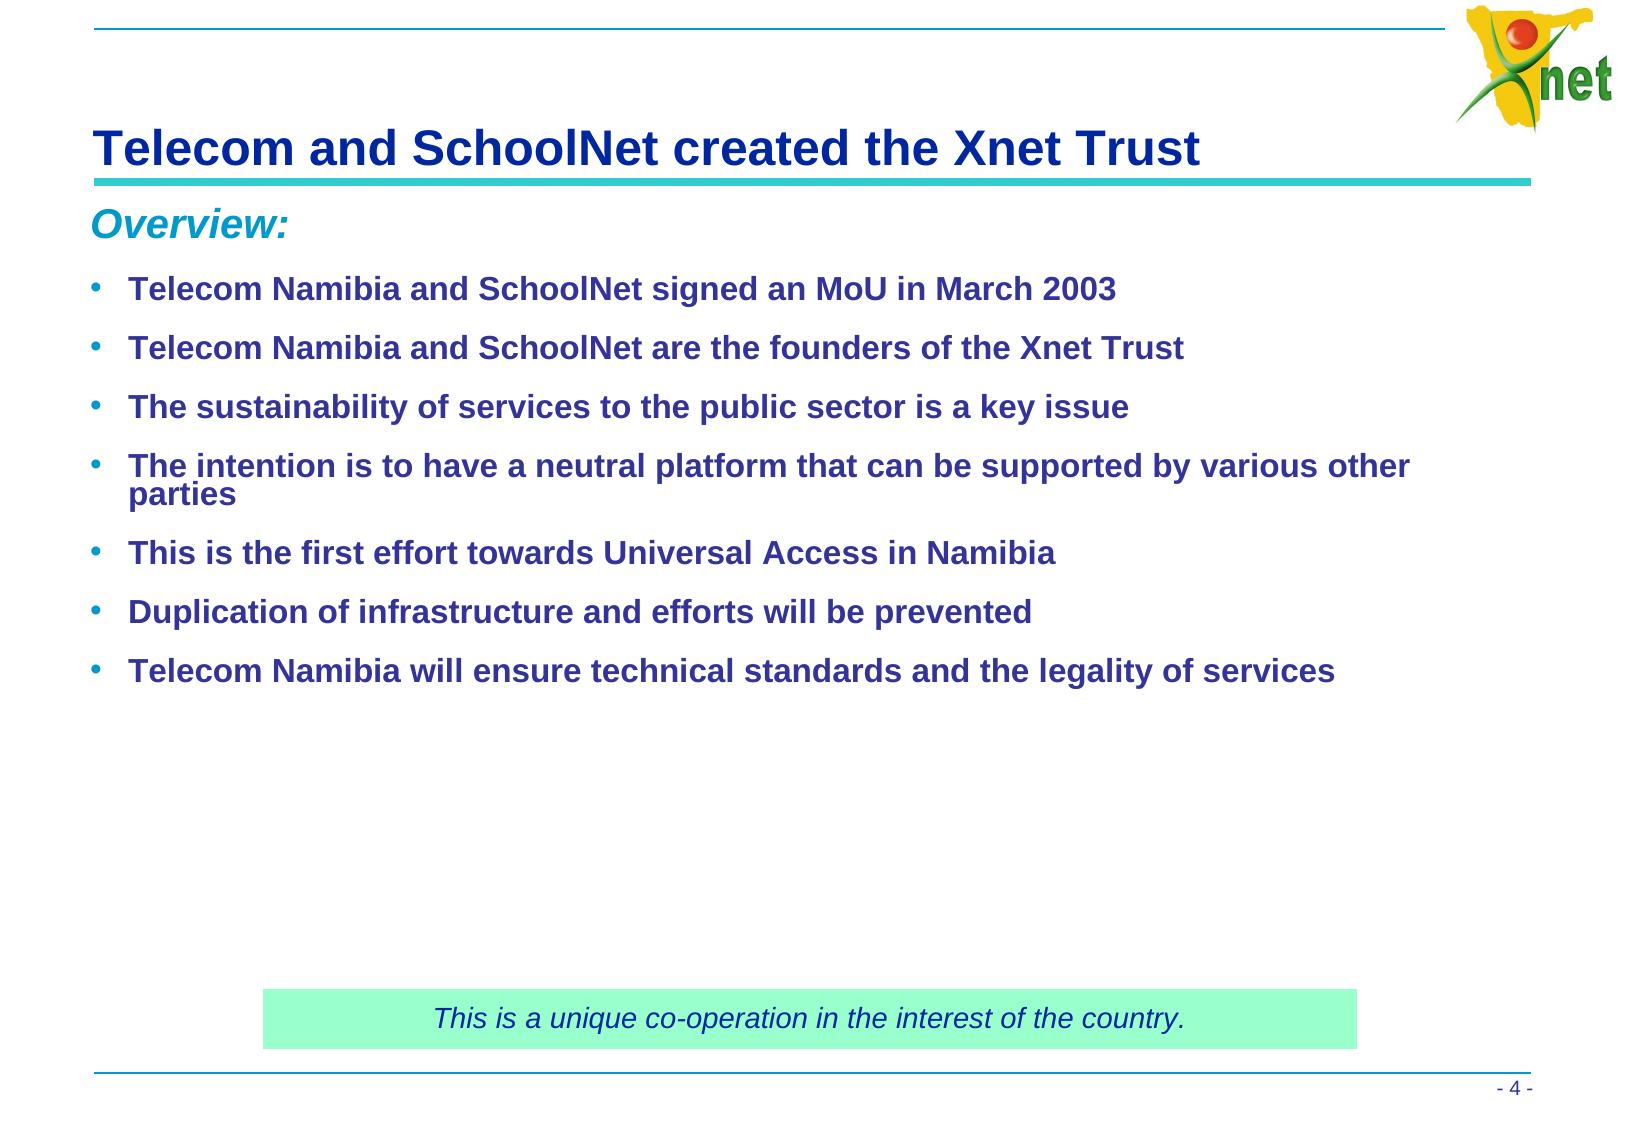

# Telecom and SchoolNet created the Xnet Trust
Overview:
Telecom Namibia and SchoolNet signed an MoU in March 2003
Telecom Namibia and SchoolNet are the founders of the Xnet Trust
The sustainability of services to the public sector is a key issue
The intention is to have a neutral platform that can be supported by various other parties
This is the first effort towards Universal Access in Namibia
Duplication of infrastructure and efforts will be prevented
Telecom Namibia will ensure technical standards and the legality of services
This is a unique co-operation in the interest of the country.